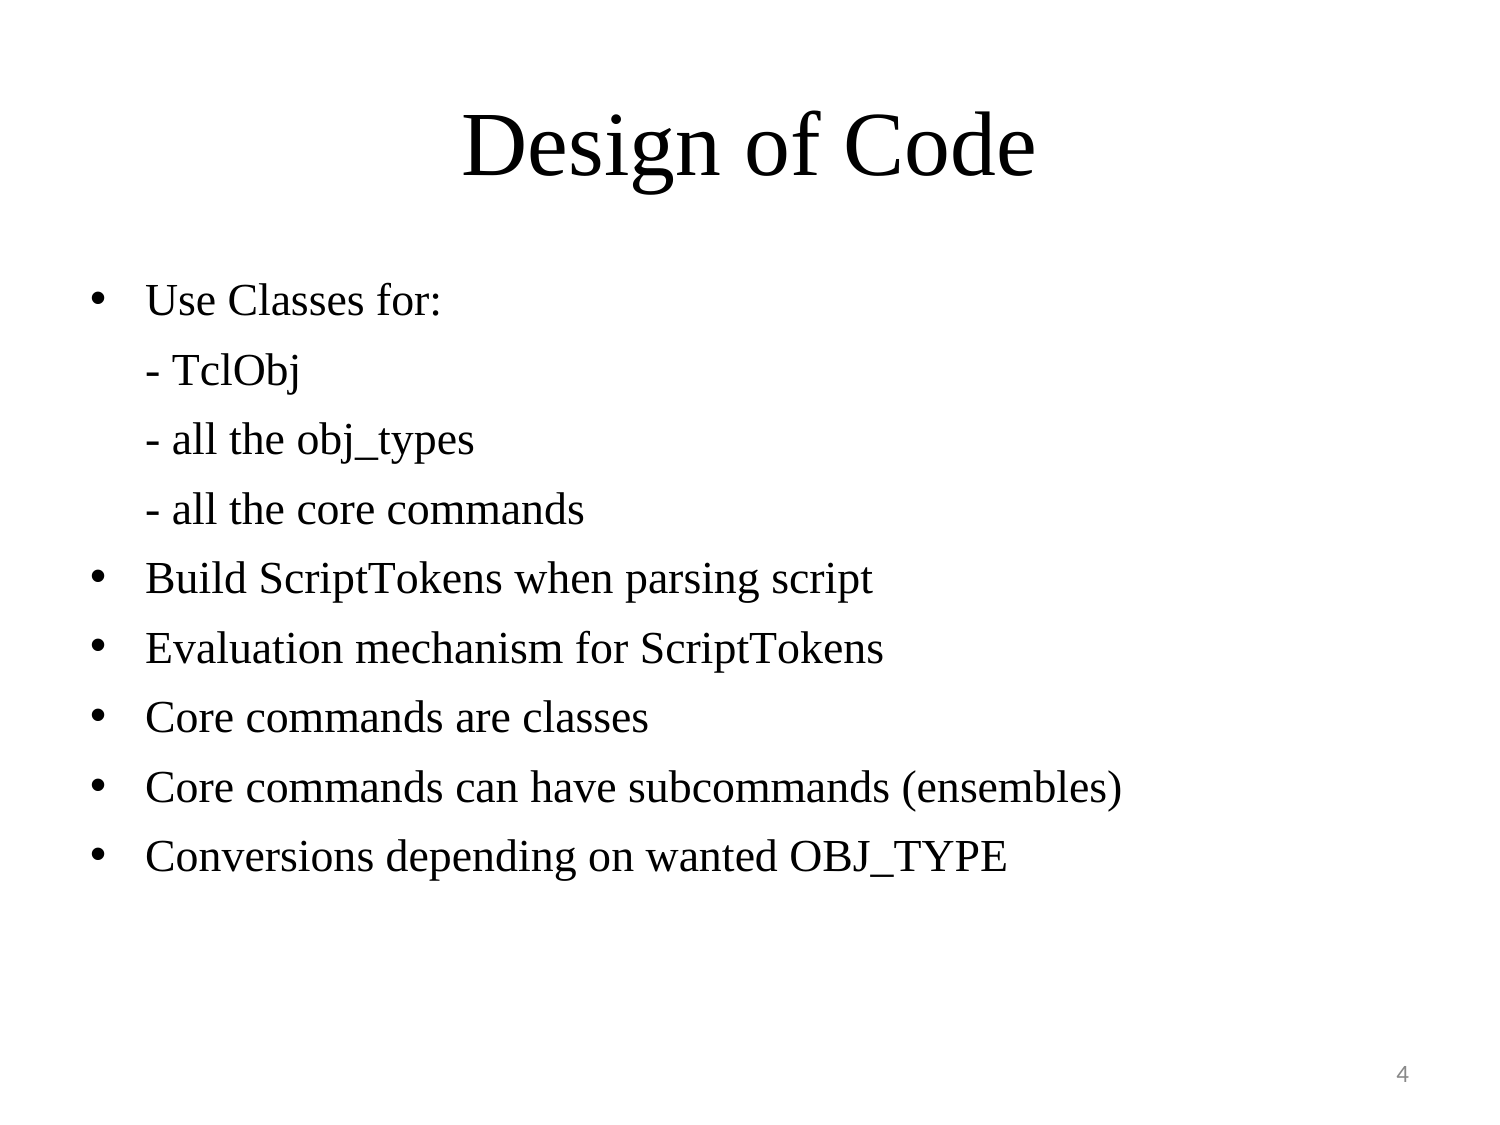

Design of Code
Use Classes for:
- TclObj
- all the obj_types
- all the core commands
Build ScriptTokens when parsing script
Evaluation mechanism for ScriptTokens
Core commands are classes
Core commands can have subcommands (ensembles)
Conversions depending on wanted OBJ_TYPE
4